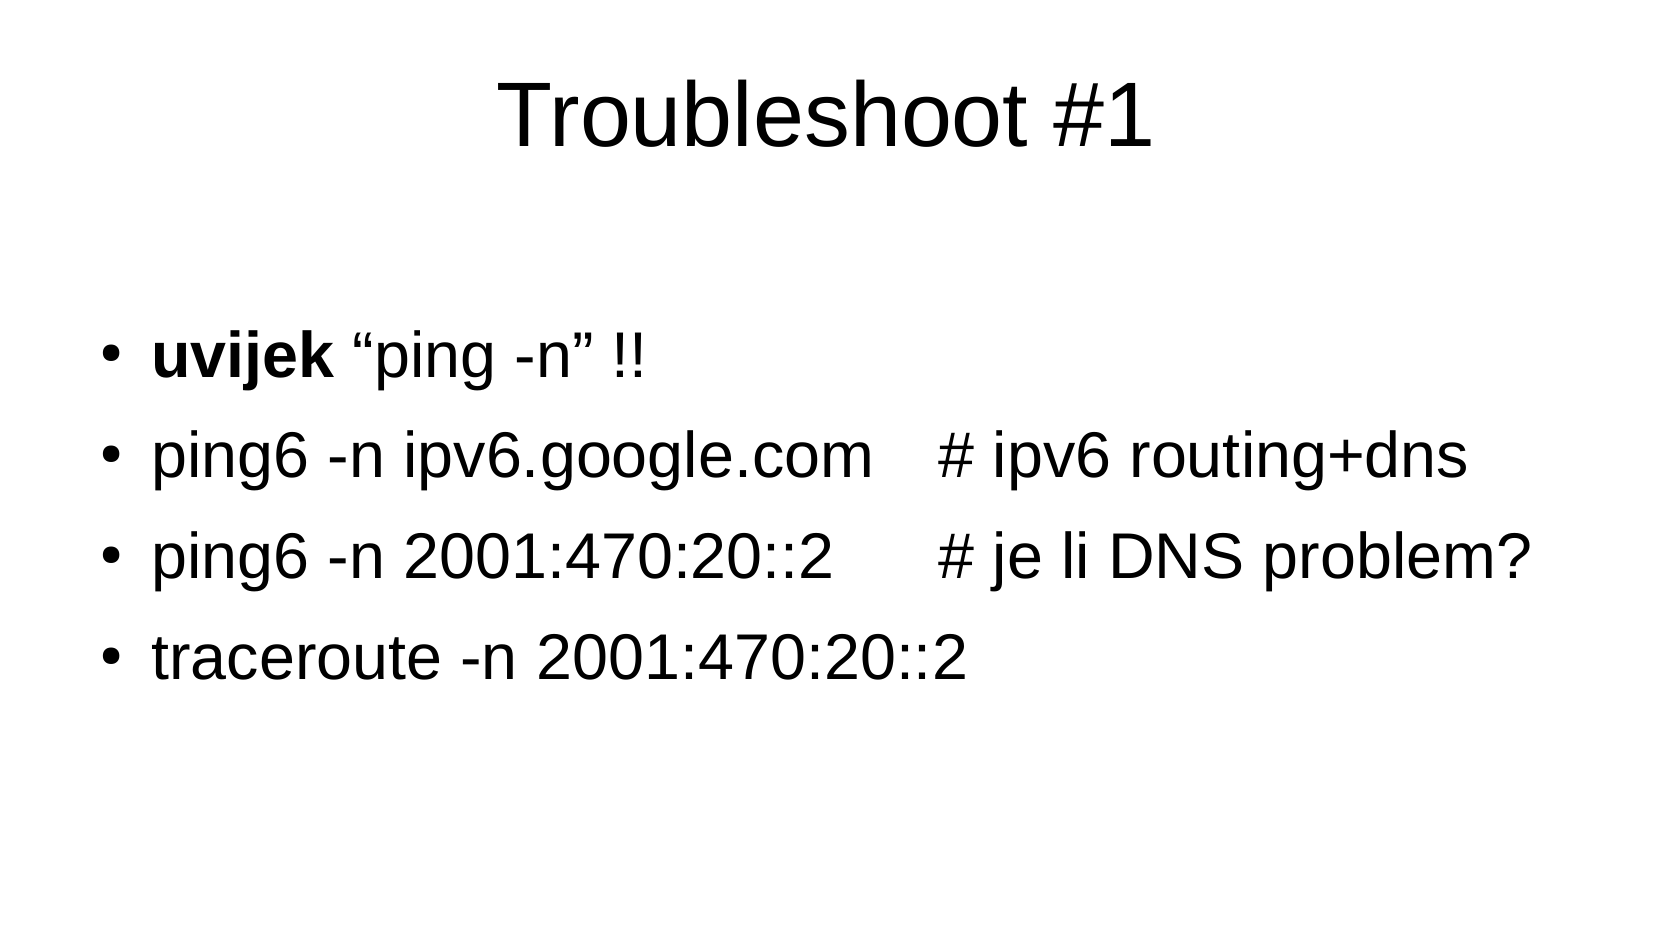

# Troubleshoot #1
uvijek “ping -n” !!
ping6 -n ipv6.google.com	# ipv6 routing+dns
ping6 -n 2001:470:20::2		# je li DNS problem?
traceroute -n 2001:470:20::2